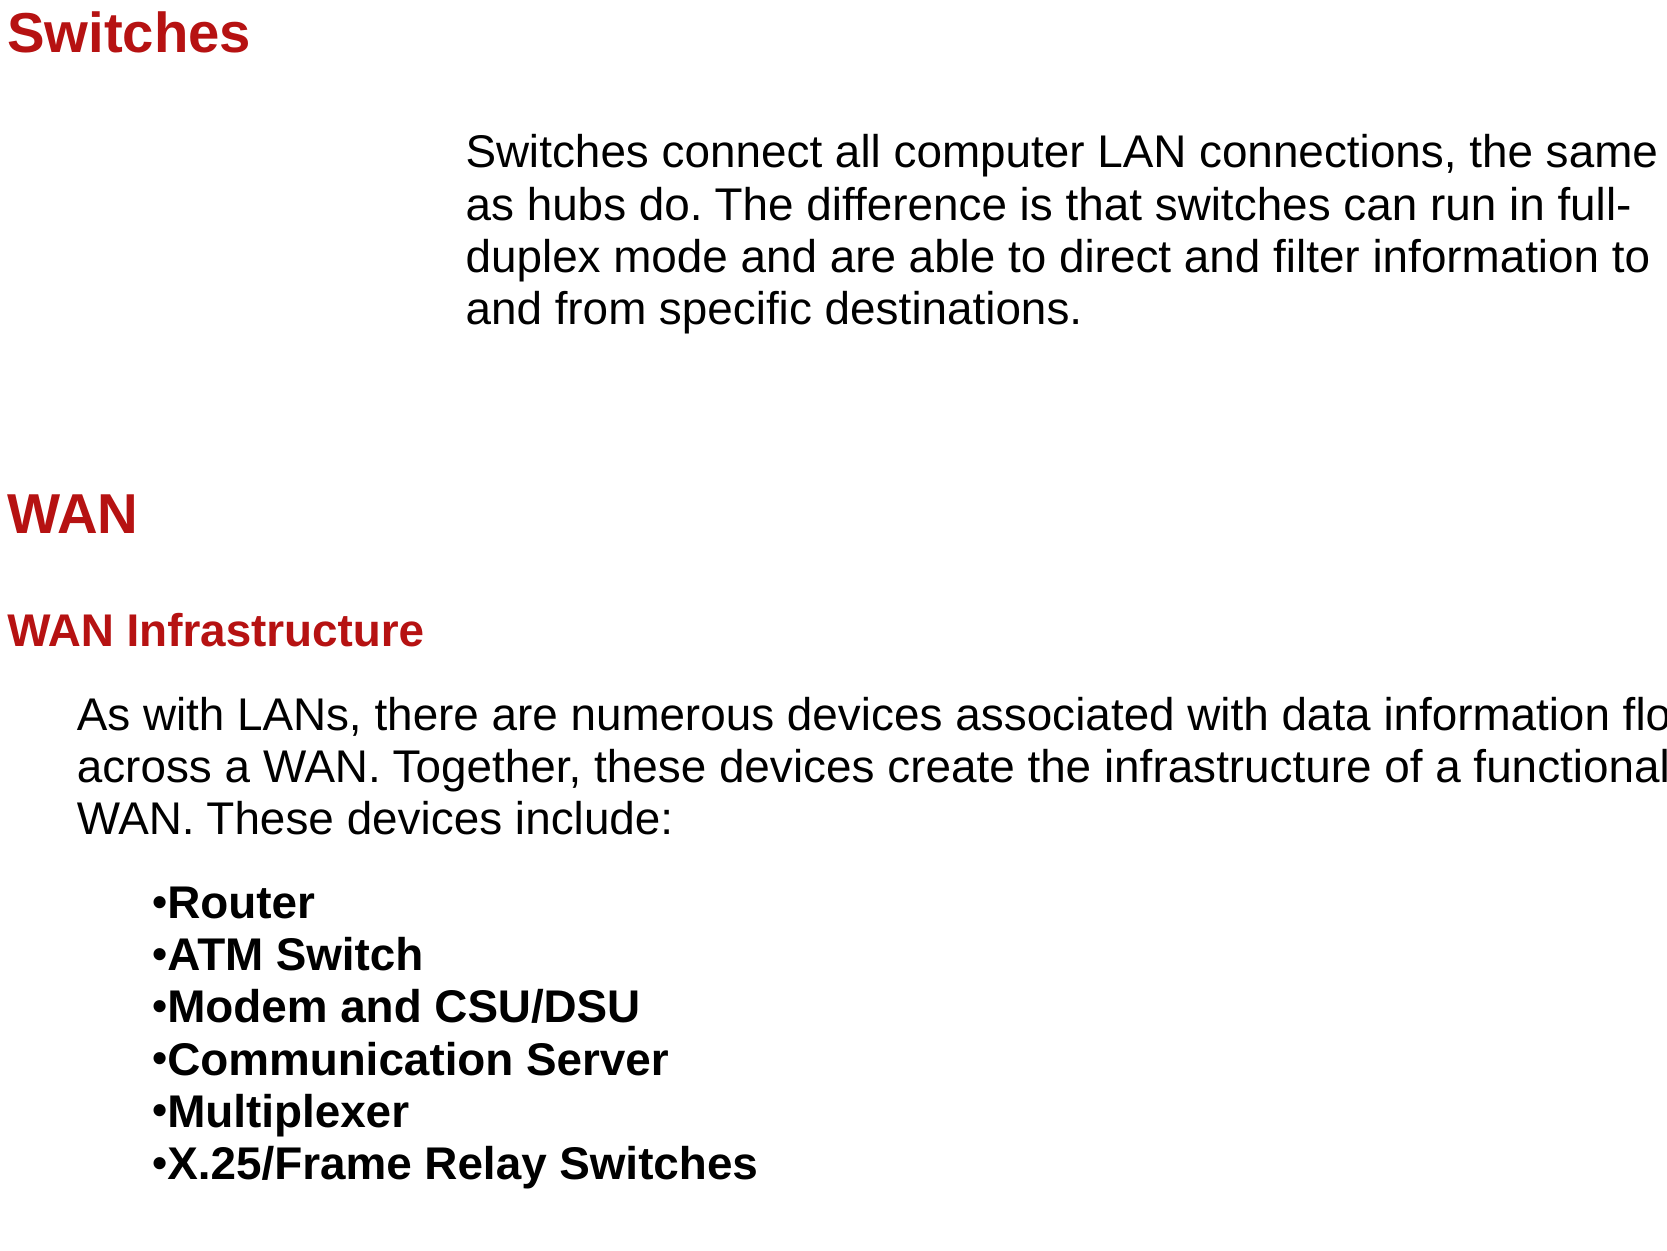

Switches
Switches connect all computer LAN connections, the same as hubs do. The difference is that switches can run in full-duplex mode and are able to direct and filter information to and from specific destinations.
WAN
WAN Infrastructure
As with LANs, there are numerous devices associated with data information flow across a WAN. Together, these devices create the infrastructure of a functional WAN. These devices include:
Router
ATM Switch
Modem and CSU/DSU
Communication Server
Multiplexer
X.25/Frame Relay Switches